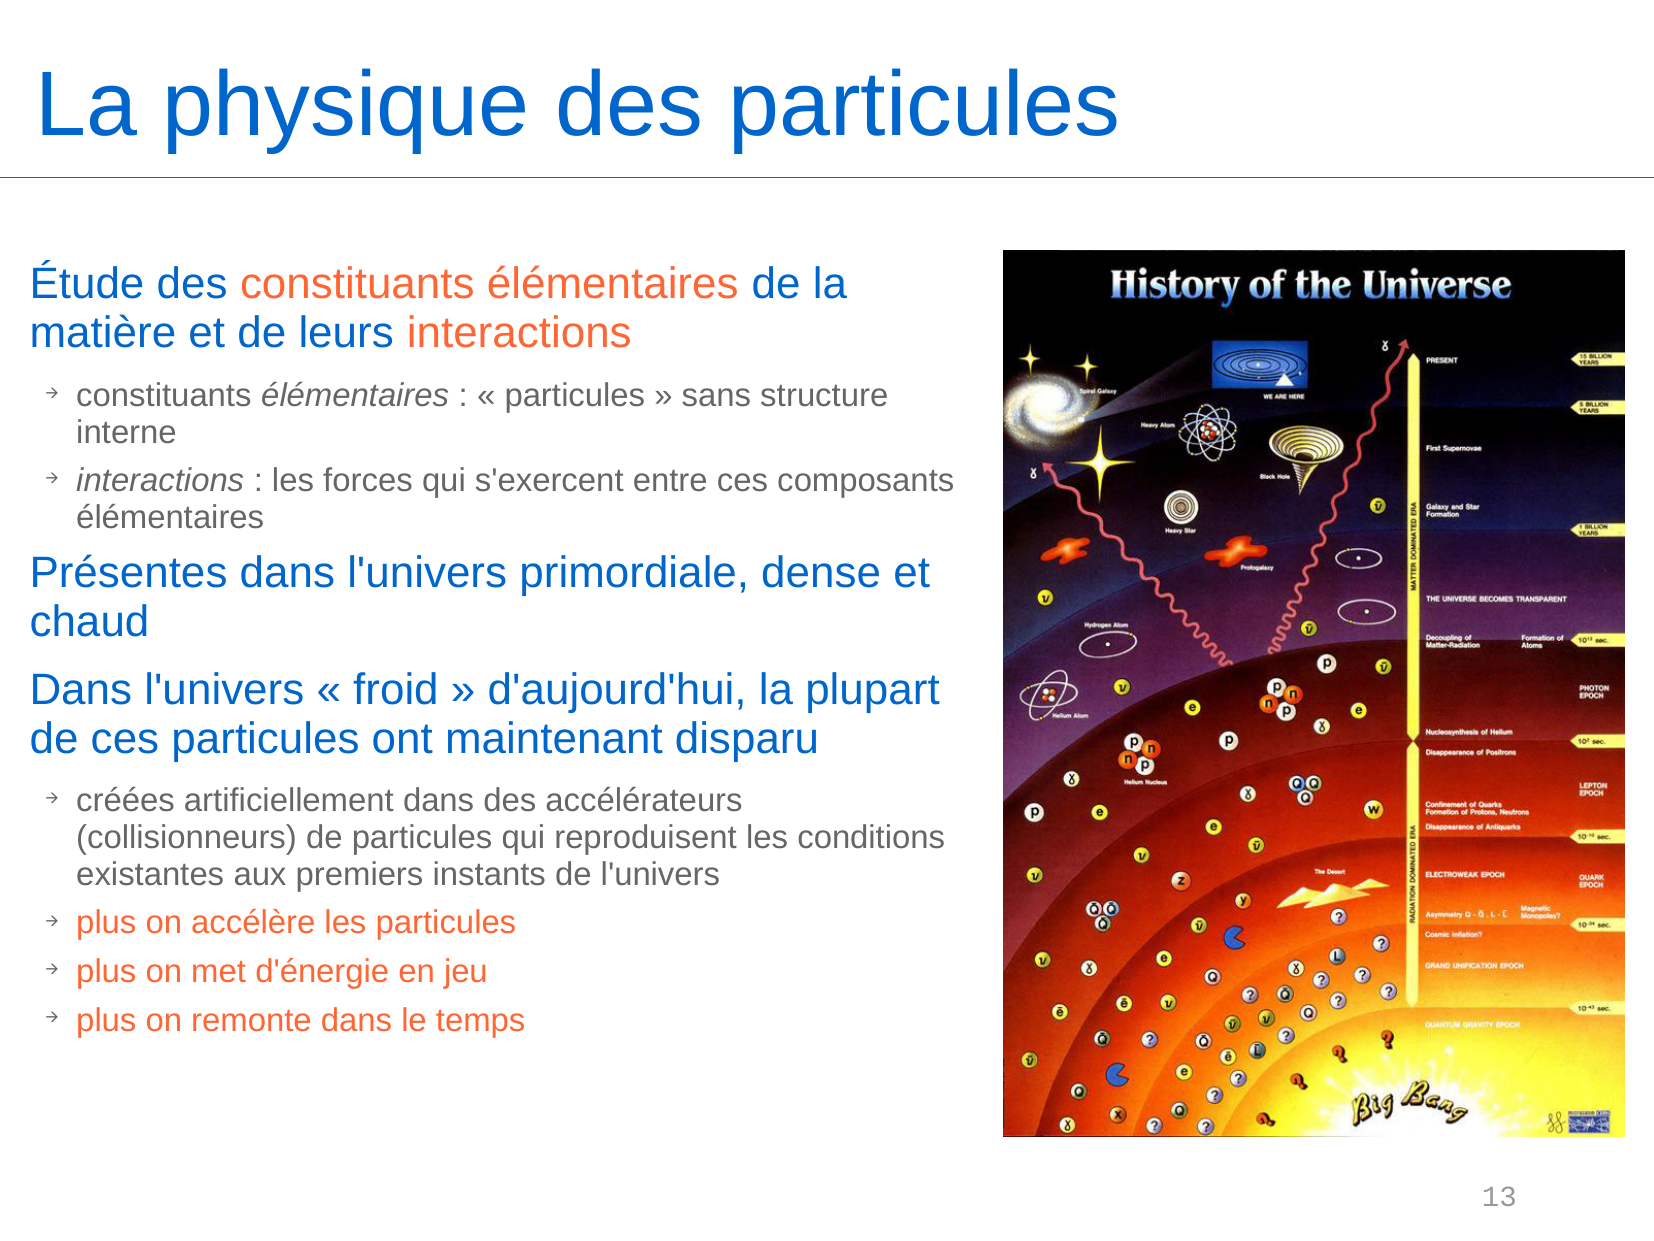

# La physique des particules
Étude des constituants élémentaires de la matière et de leurs interactions
constituants élémentaires : « particules » sans structure interne
interactions : les forces qui s'exercent entre ces composants élémentaires
Présentes dans l'univers primordiale, dense et chaud
Dans l'univers « froid » d'aujourd'hui, la plupart de ces particules ont maintenant disparu
créées artificiellement dans des accélérateurs (collisionneurs) de particules qui reproduisent les conditions existantes aux premiers instants de l'univers
plus on accélère les particules
plus on met d'énergie en jeu
plus on remonte dans le temps
13